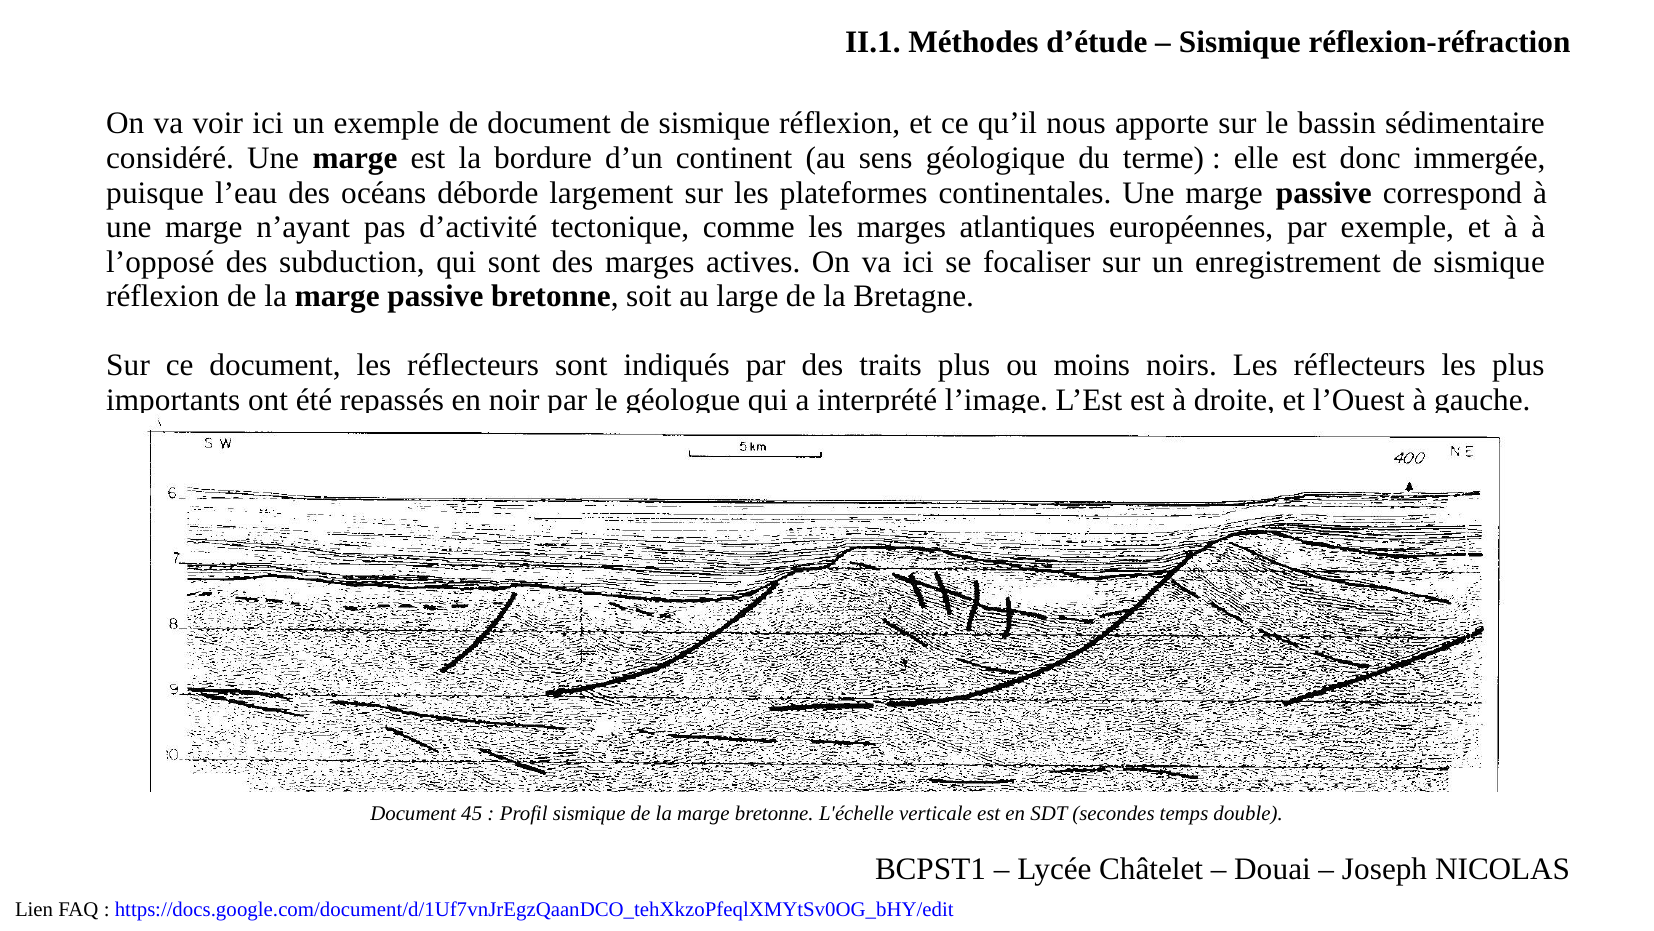

II.1. Méthodes d’étude – Sismique réflexion-réfraction
On va voir ici un exemple de document de sismique réflexion, et ce qu’il nous apporte sur le bassin sédimentaire considéré. Une marge est la bordure d’un continent (au sens géologique du terme) : elle est donc immergée, puisque l’eau des océans déborde largement sur les plateformes continentales. Une marge passive correspond à une marge n’ayant pas d’activité tectonique, comme les marges atlantiques européennes, par exemple, et à à l’opposé des subduction, qui sont des marges actives. On va ici se focaliser sur un enregistrement de sismique réflexion de la marge passive bretonne, soit au large de la Bretagne.
Sur ce document, les réflecteurs sont indiqués par des traits plus ou moins noirs. Les réflecteurs les plus importants ont été repassés en noir par le géologue qui a interprété l’image. L’Est est à droite, et l’Ouest à gauche.
Document 45 : Profil sismique de la marge bretonne. L'échelle verticale est en SDT (secondes temps double).
BCPST1 – Lycée Châtelet – Douai – Joseph NICOLAS
Lien FAQ : https://docs.google.com/document/d/1Uf7vnJrEgzQaanDCO_tehXkzoPfeqlXMYtSv0OG_bHY/edit